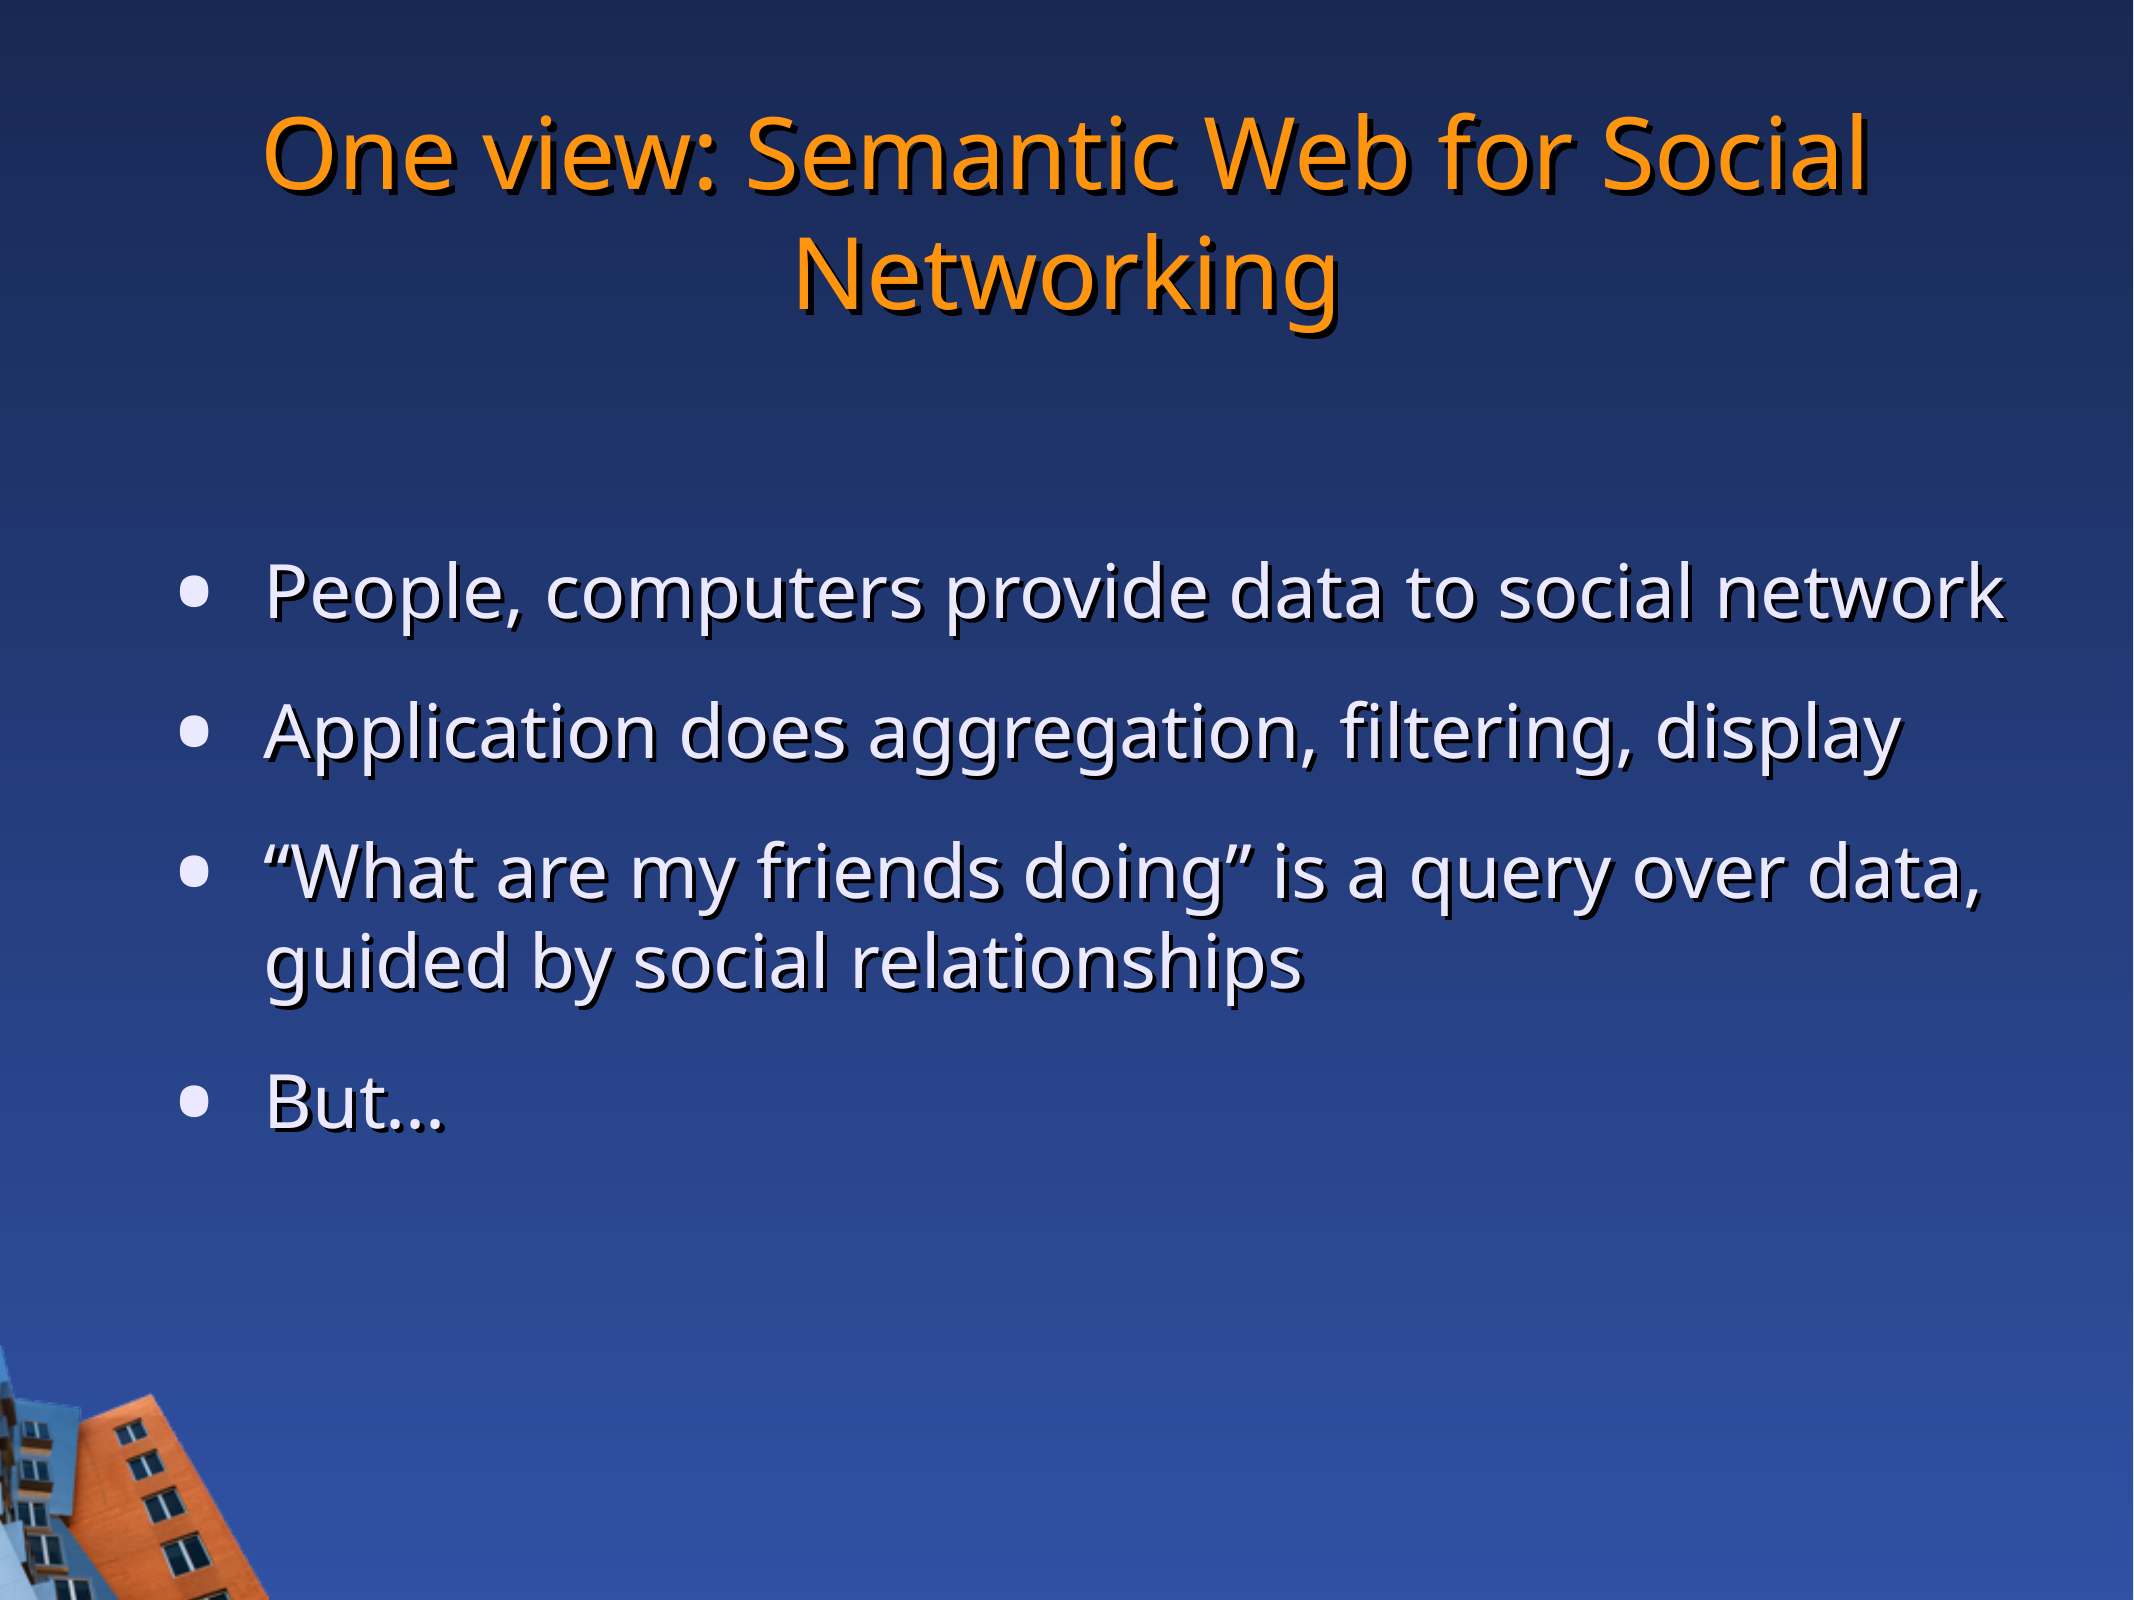

# One view: Semantic Web for Social Networking
People, computers provide data to social network
Application does aggregation, filtering, display
“What are my friends doing” is a query over data, guided by social relationships
But...